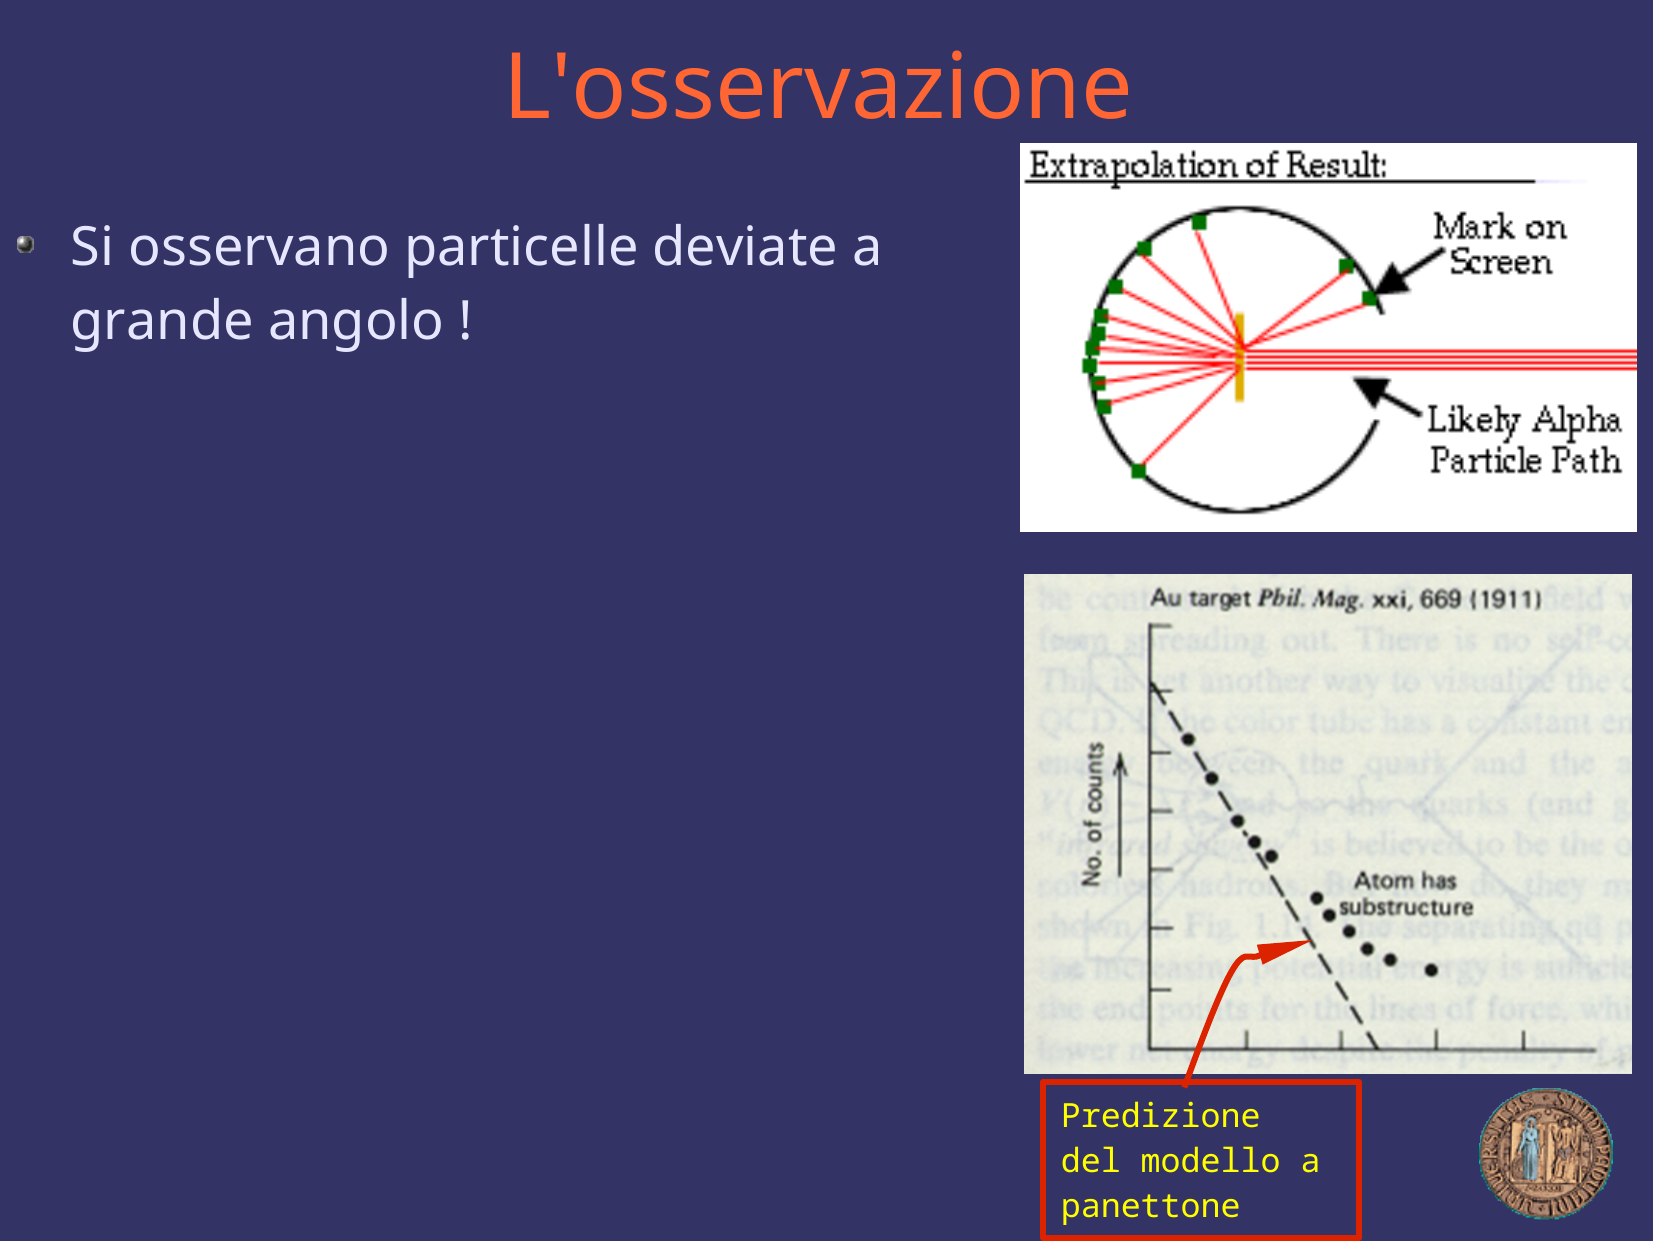

# L'osservazione
Si osservano particelle deviate a grande angolo !
Predizione
del modello a
panettone